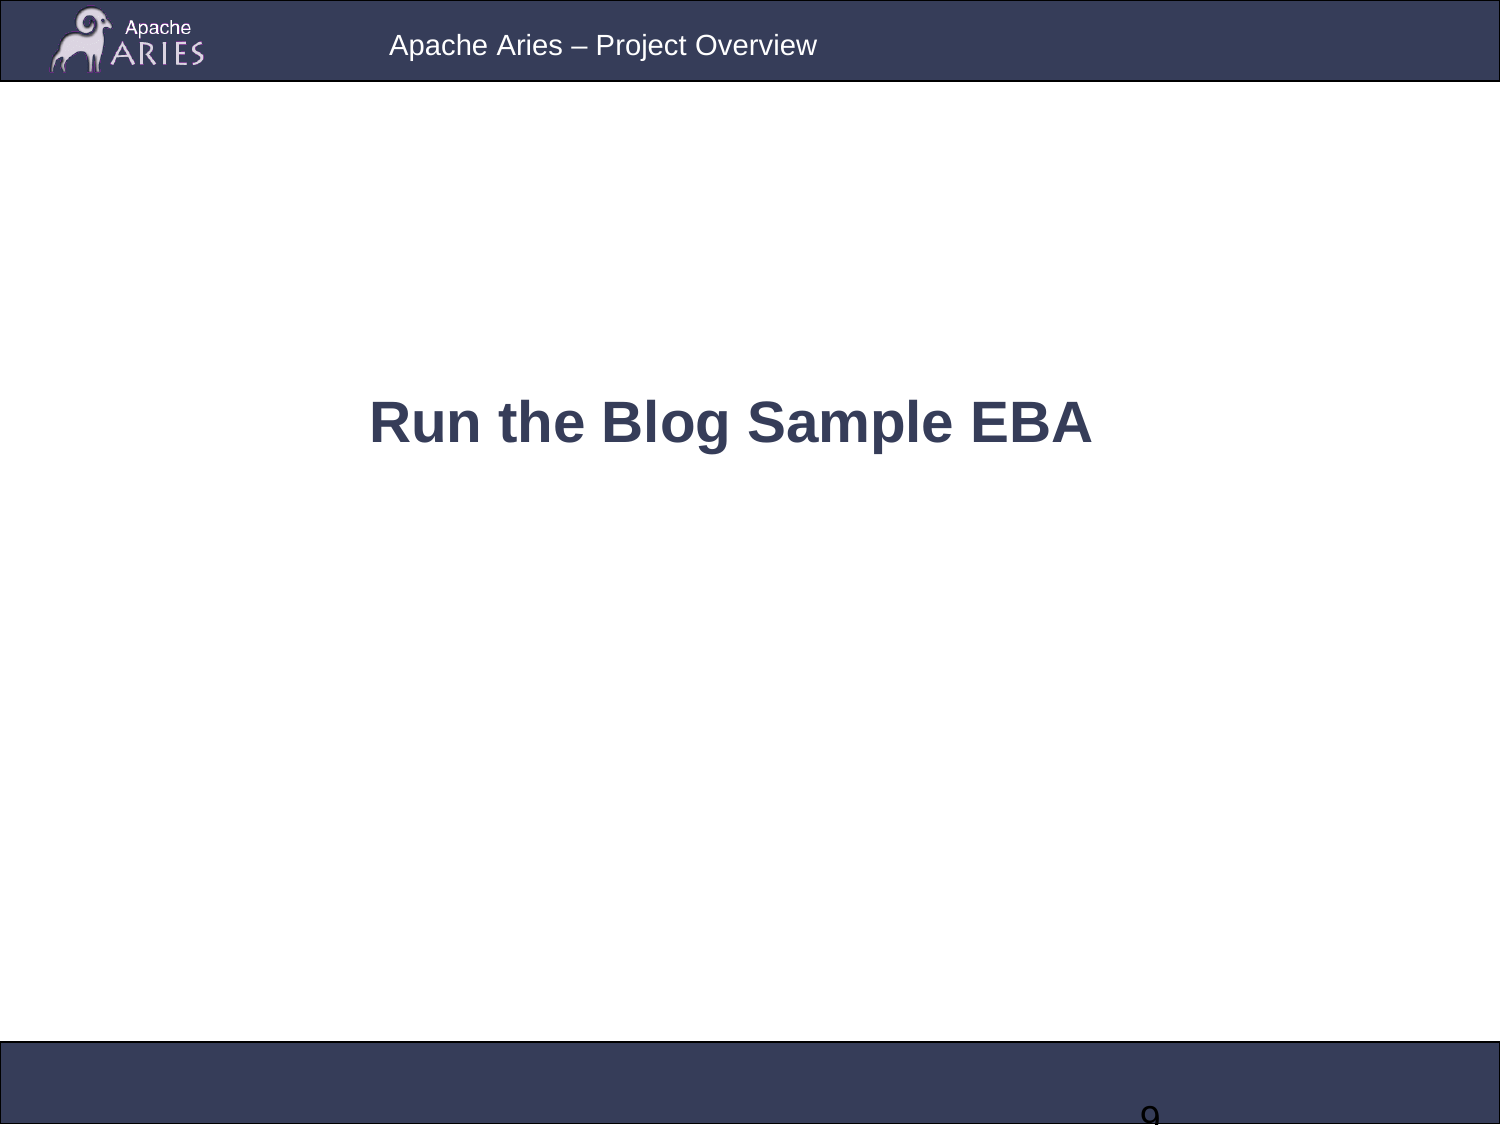

# Run the Blog Sample EBA
9